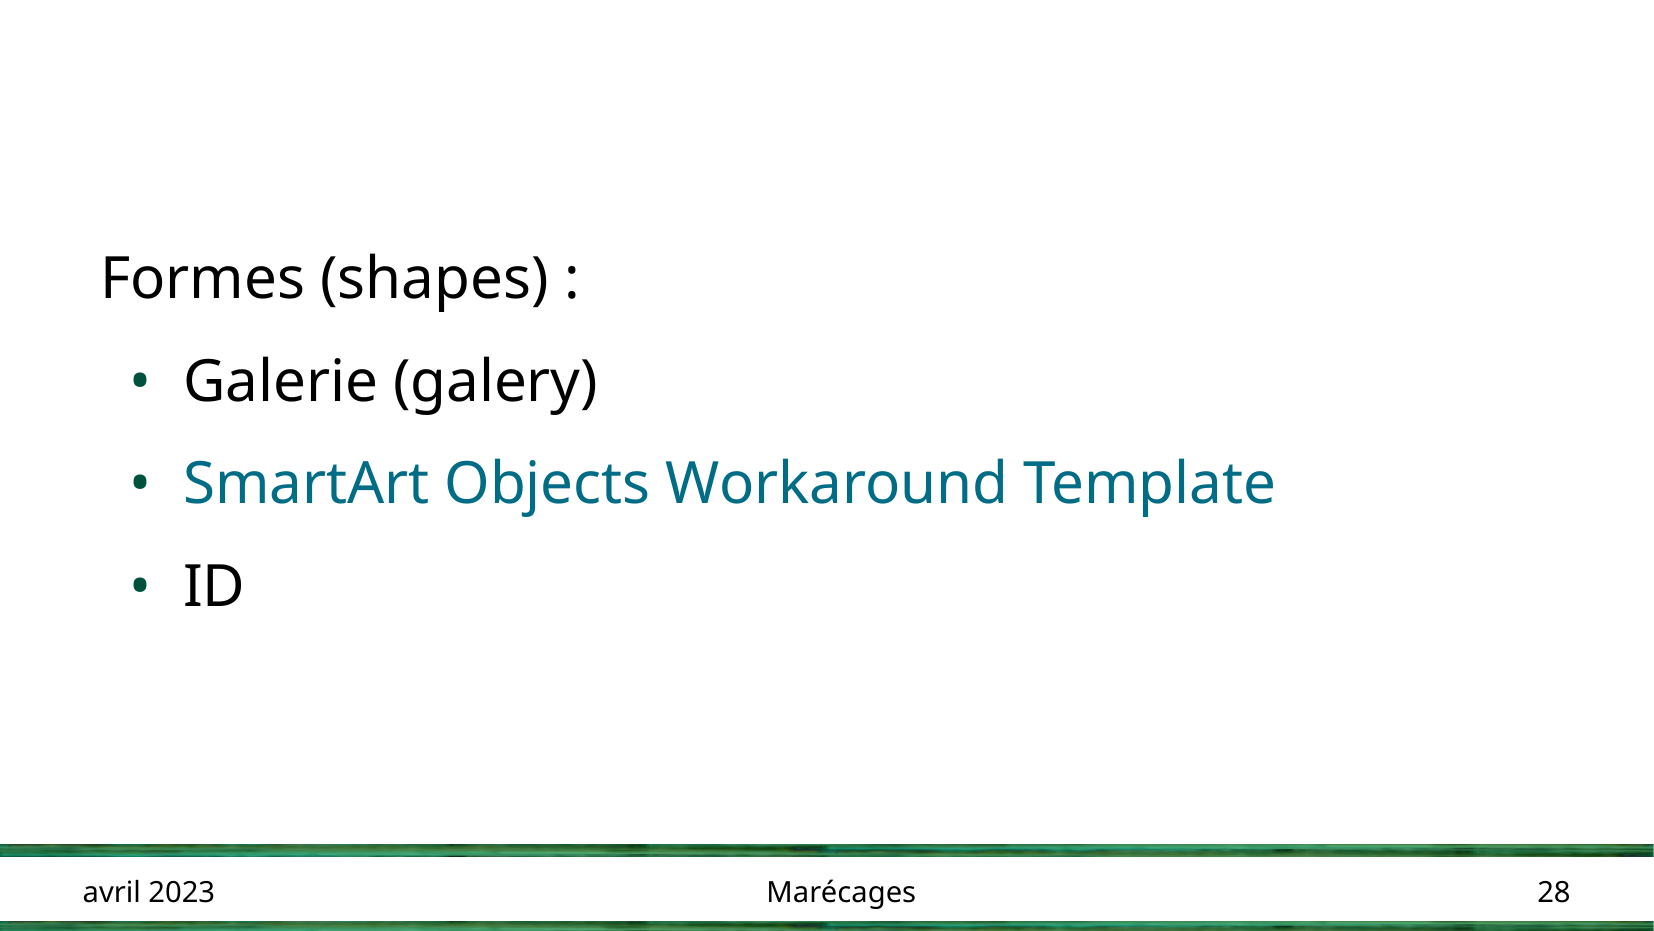

# Formes (shapes) :
Galerie (galery)
SmartArt Objects Workaround Template
ID
avril 2023
Marécages
28